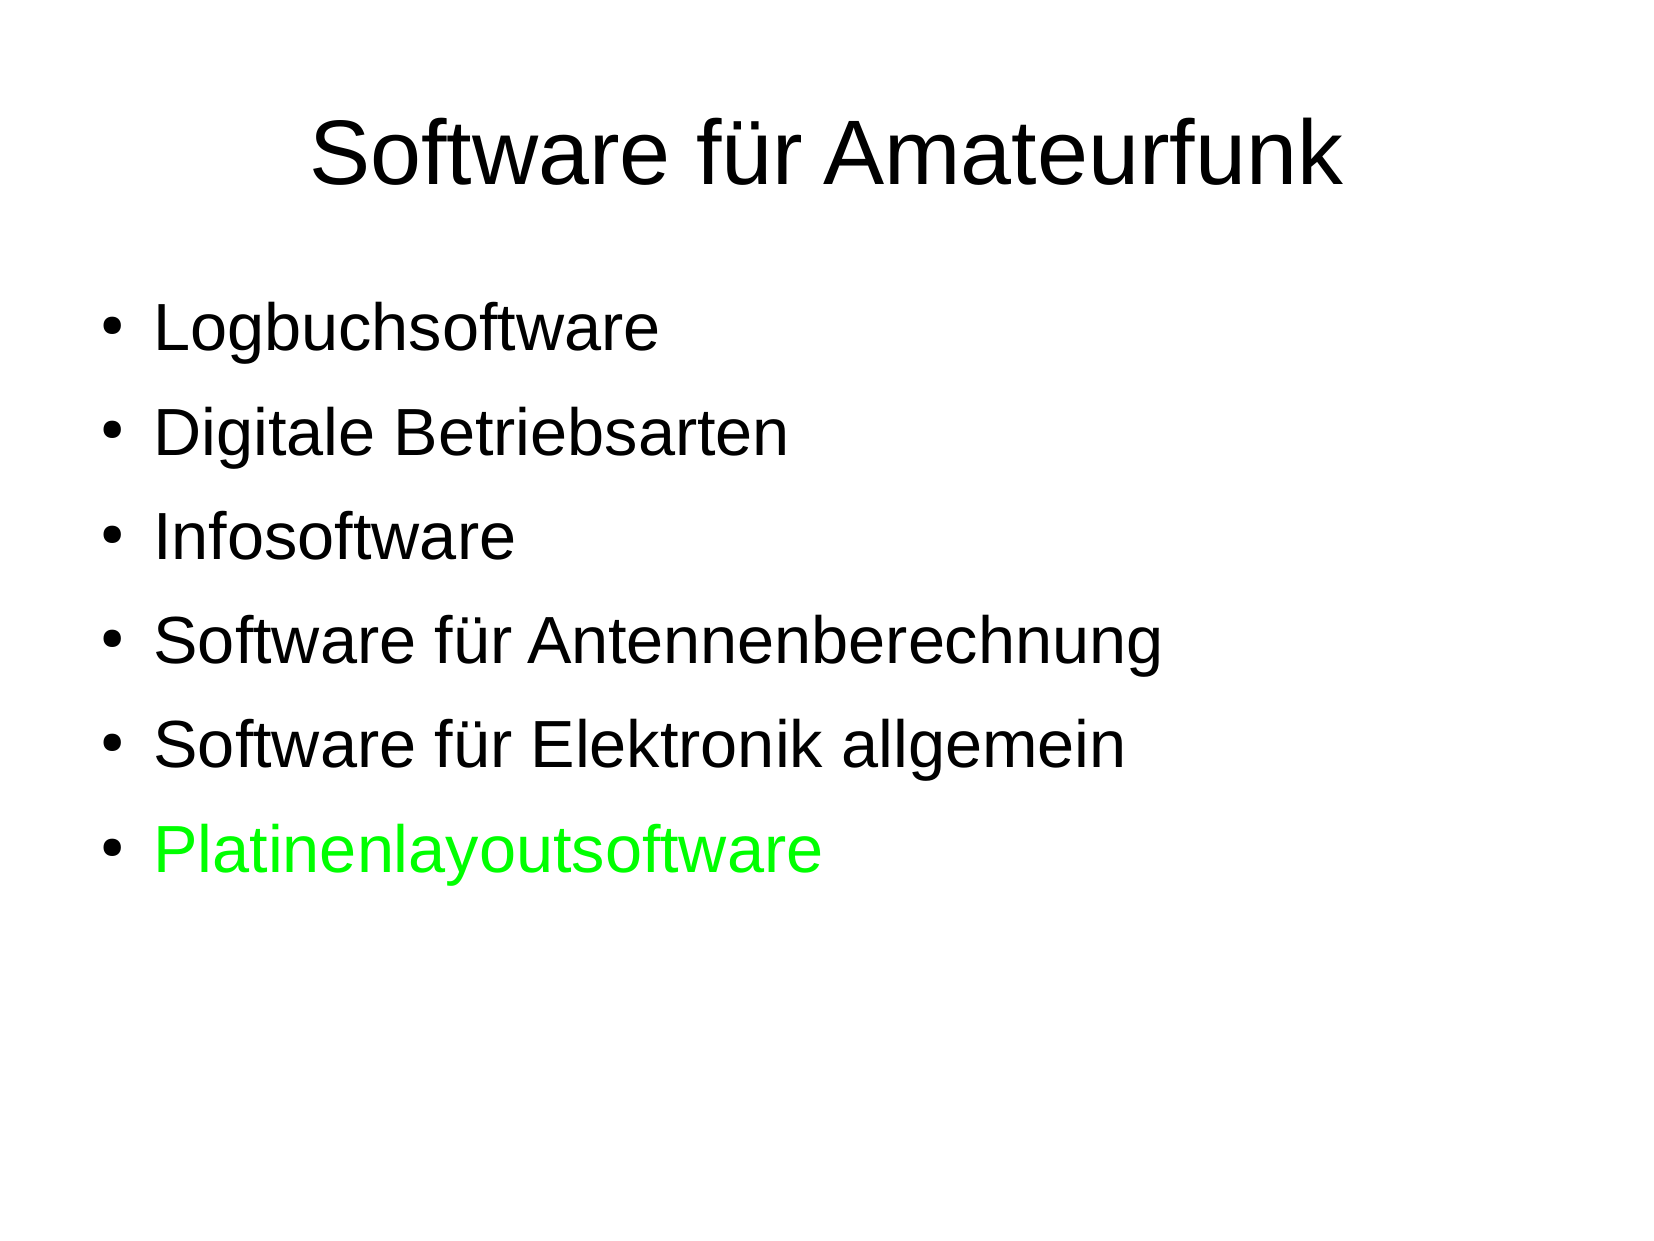

# Software für Amateurfunk
Logbuchsoftware
Digitale Betriebsarten
Infosoftware
Software für Antennenberechnung
Software für Elektronik allgemein
Platinenlayoutsoftware